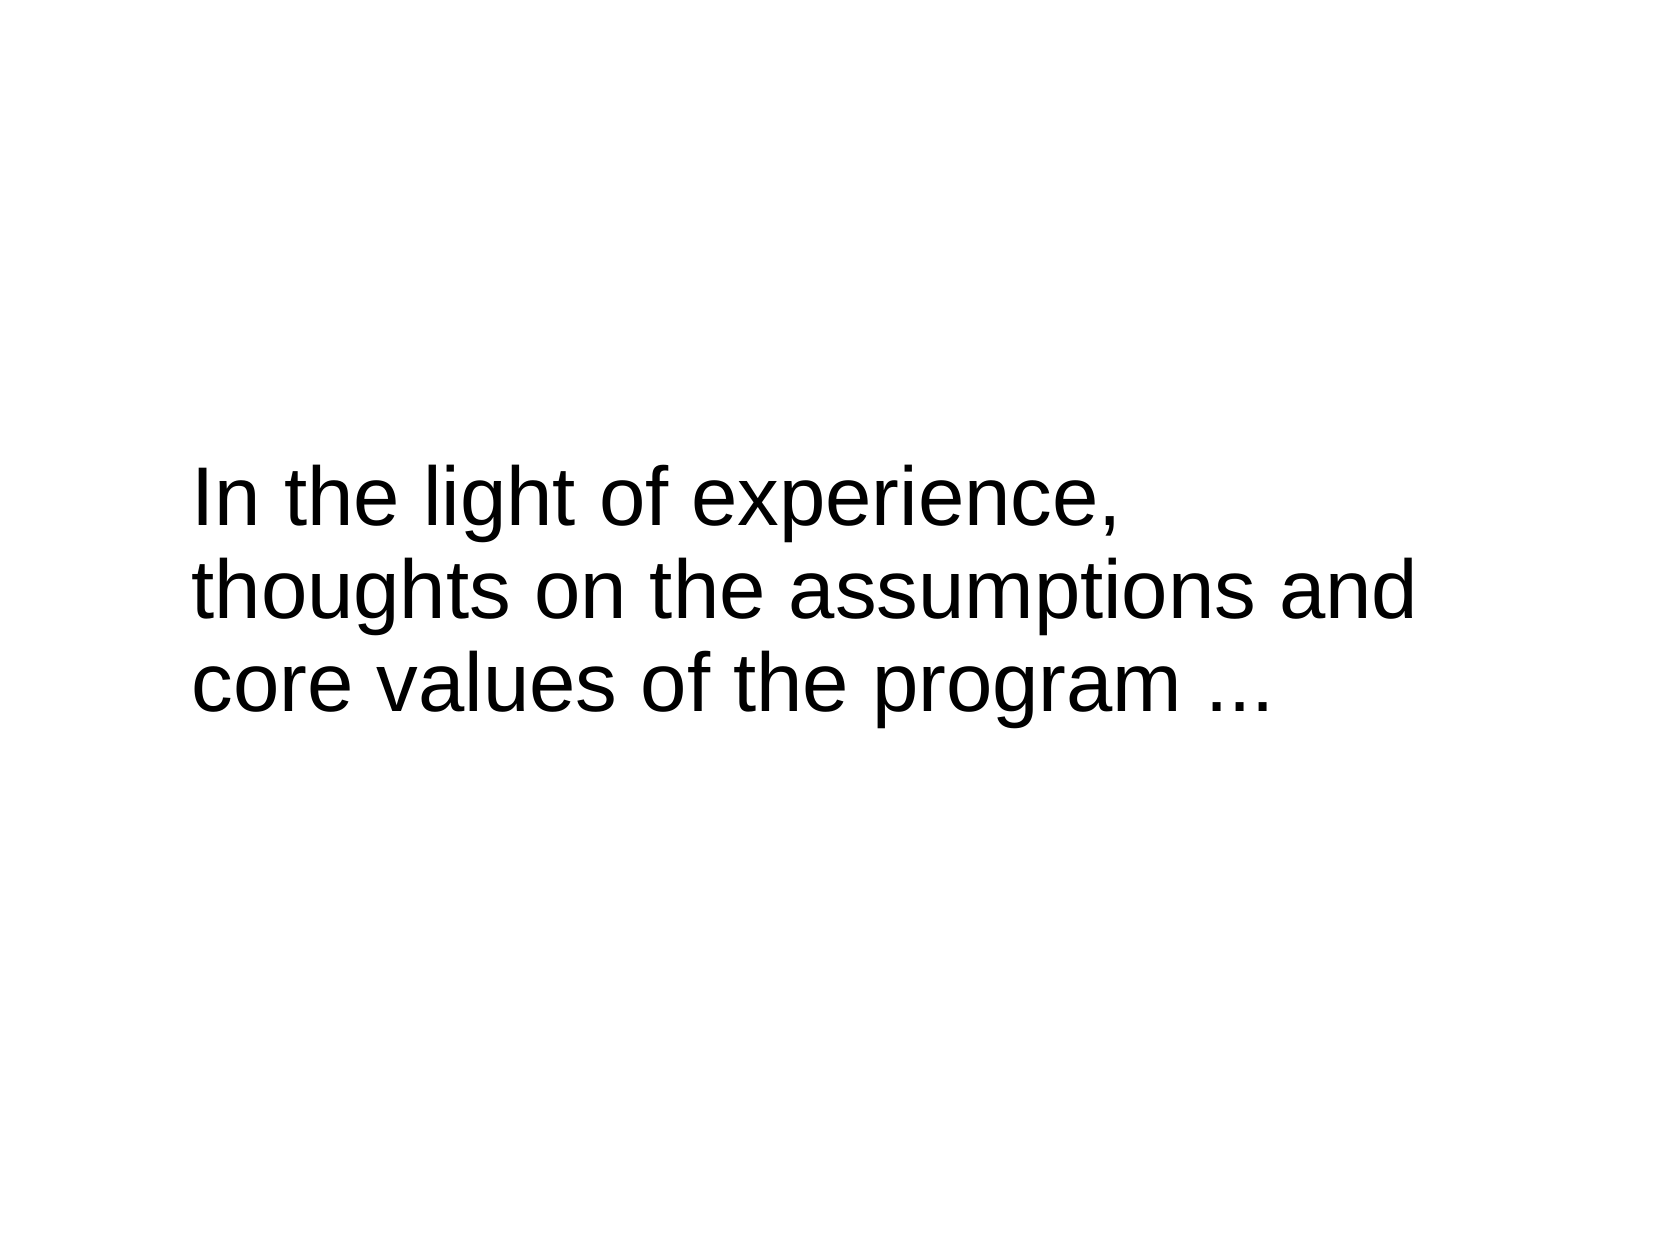

In the light of experience, thoughts on the assumptions and core values of the program ...